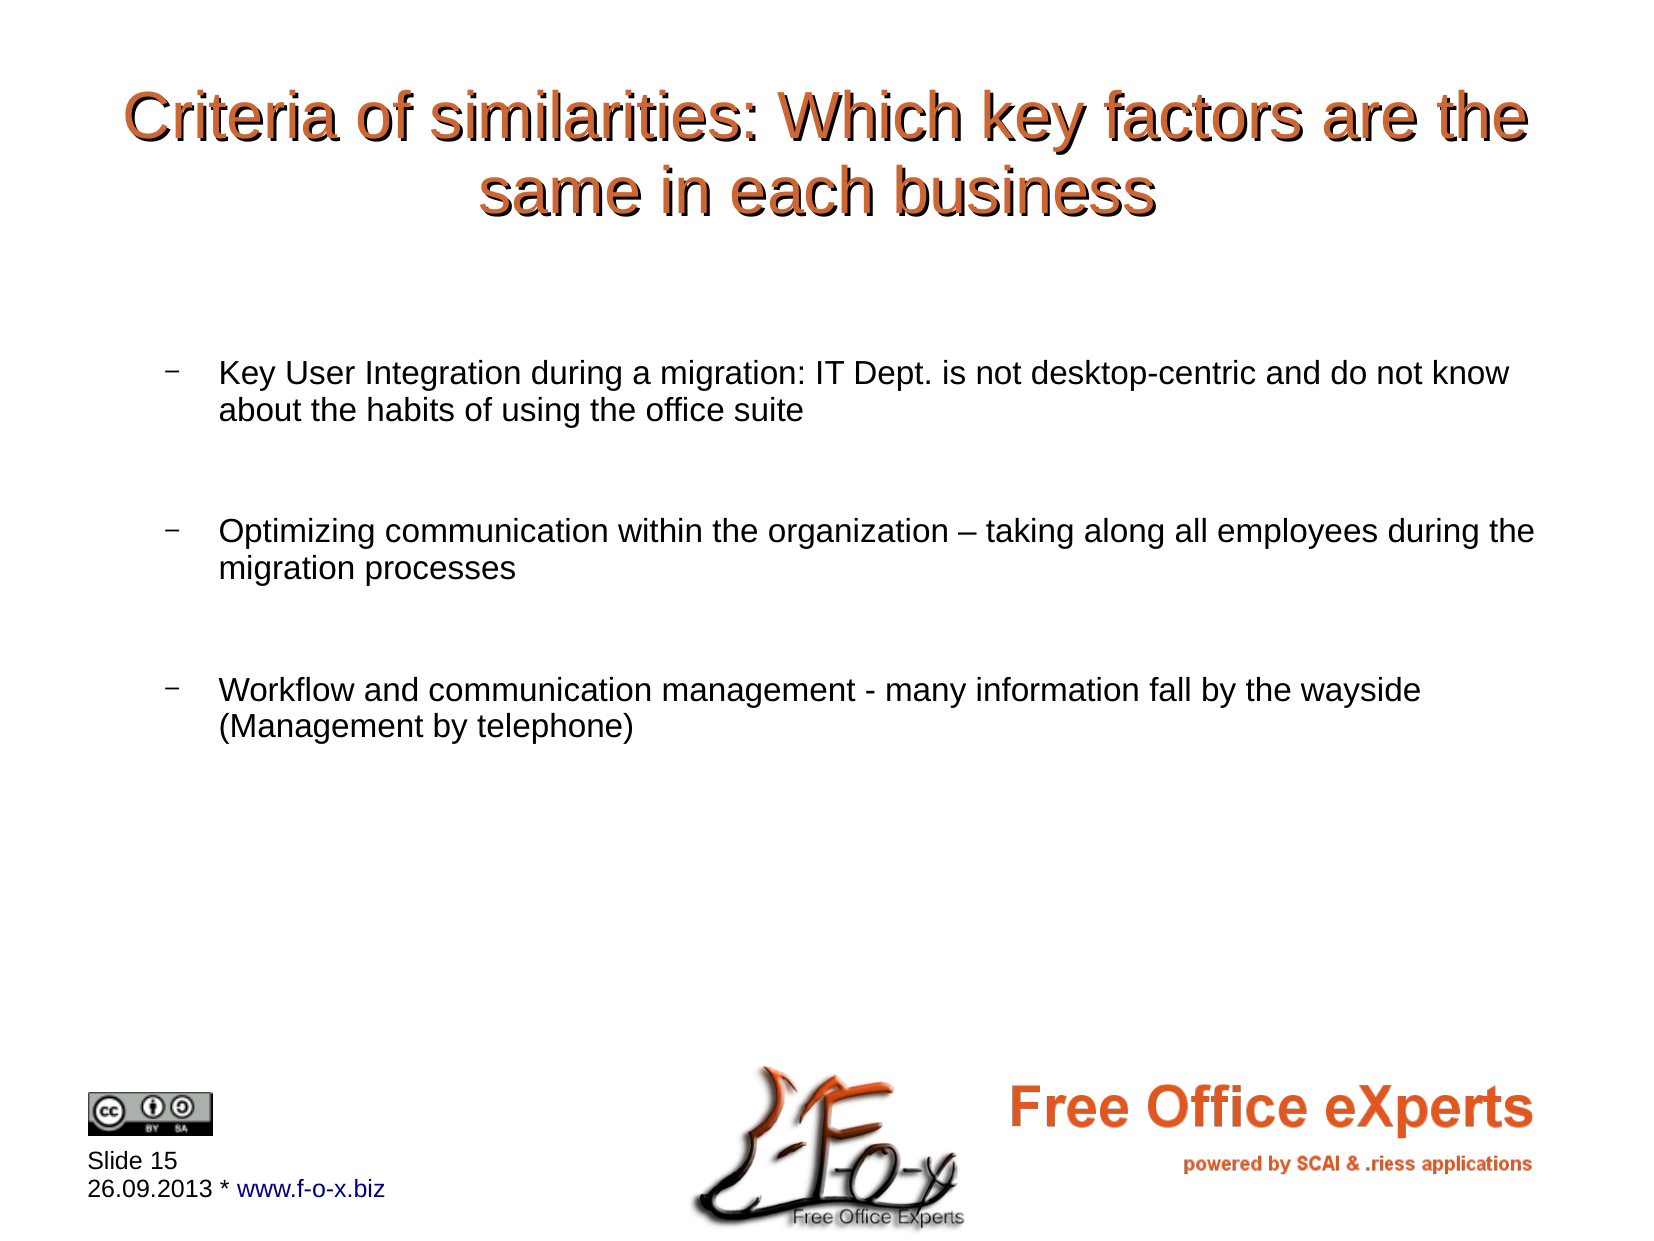

# Criteria of similarities: Which key factors are the same in each business
Key User Integration during a migration: IT Dept. is not desktop-centric and do not know about the habits of using the office suite
Optimizing communication within the organization – taking along all employees during the migration processes
Workflow and communication management - many information fall by the wayside (Management by telephone)